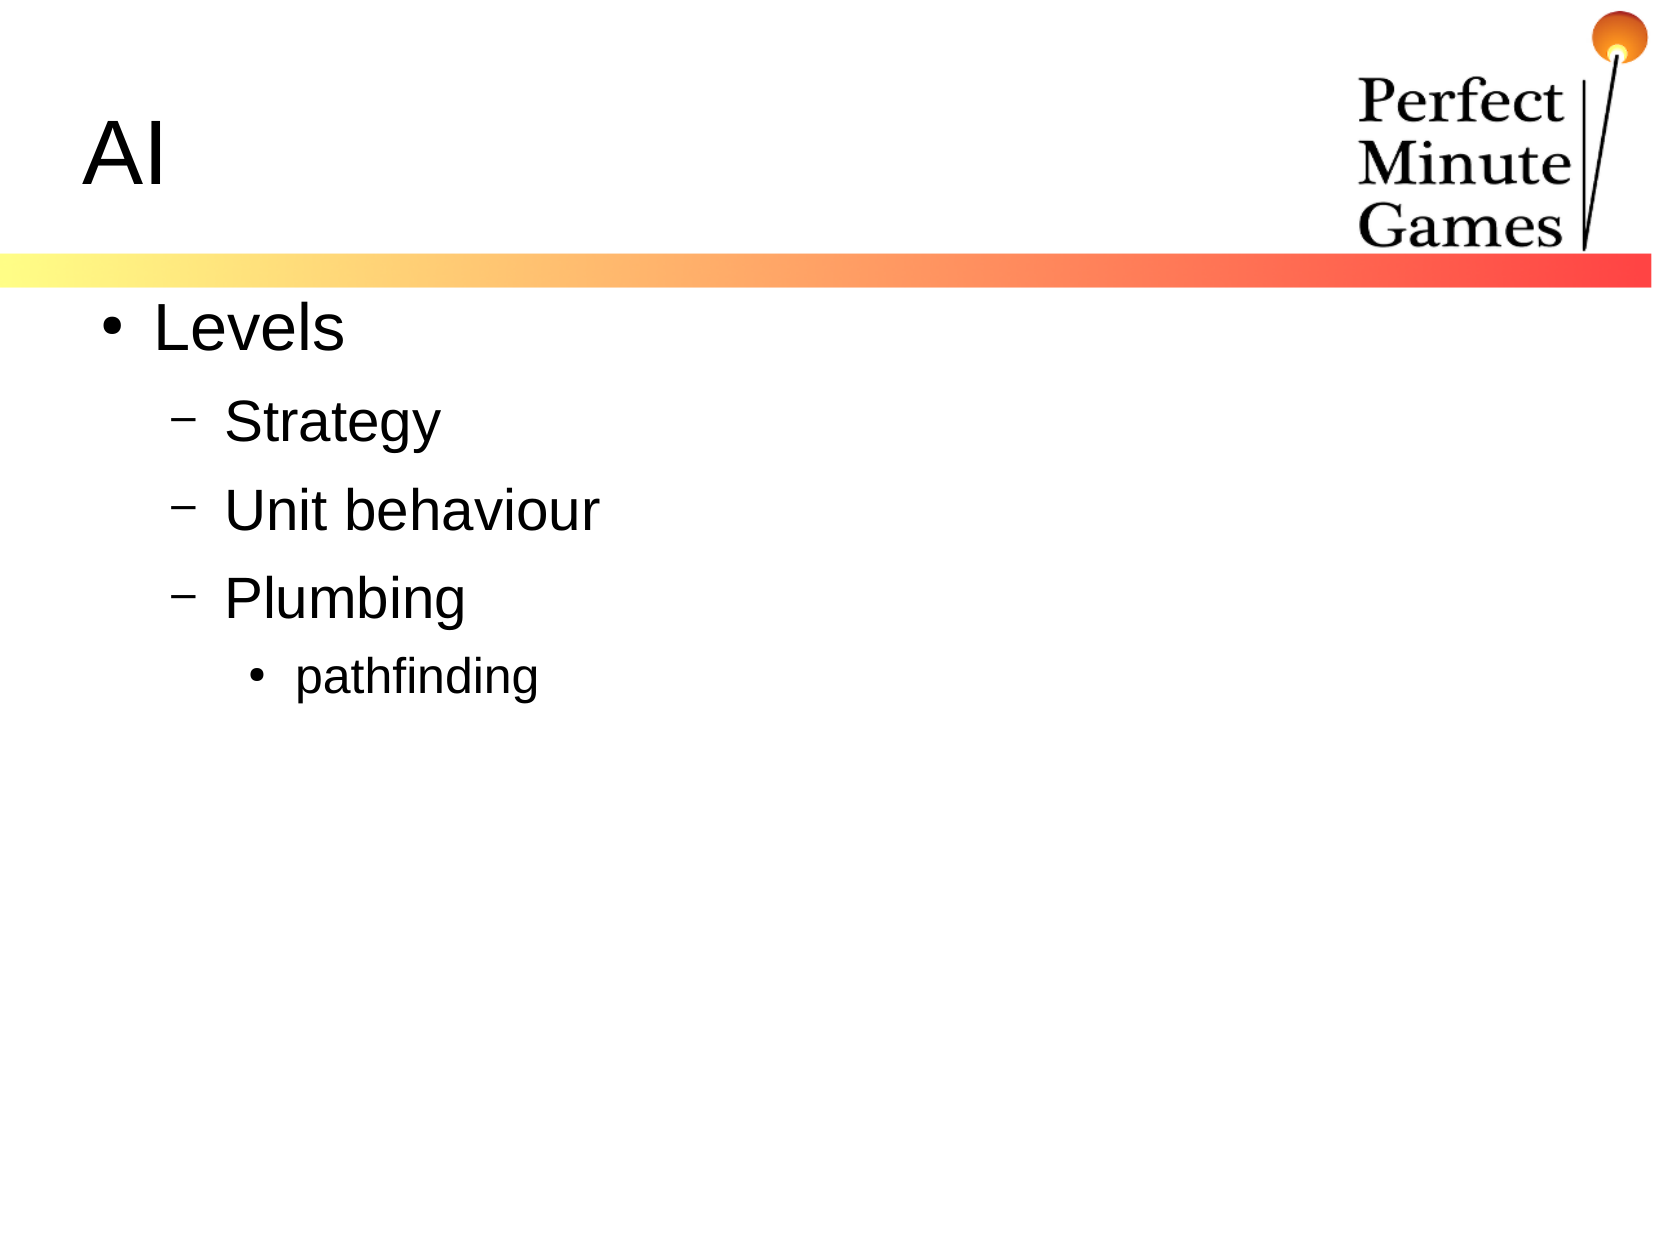

# AI
Levels
Strategy
Unit behaviour
Plumbing
pathfinding